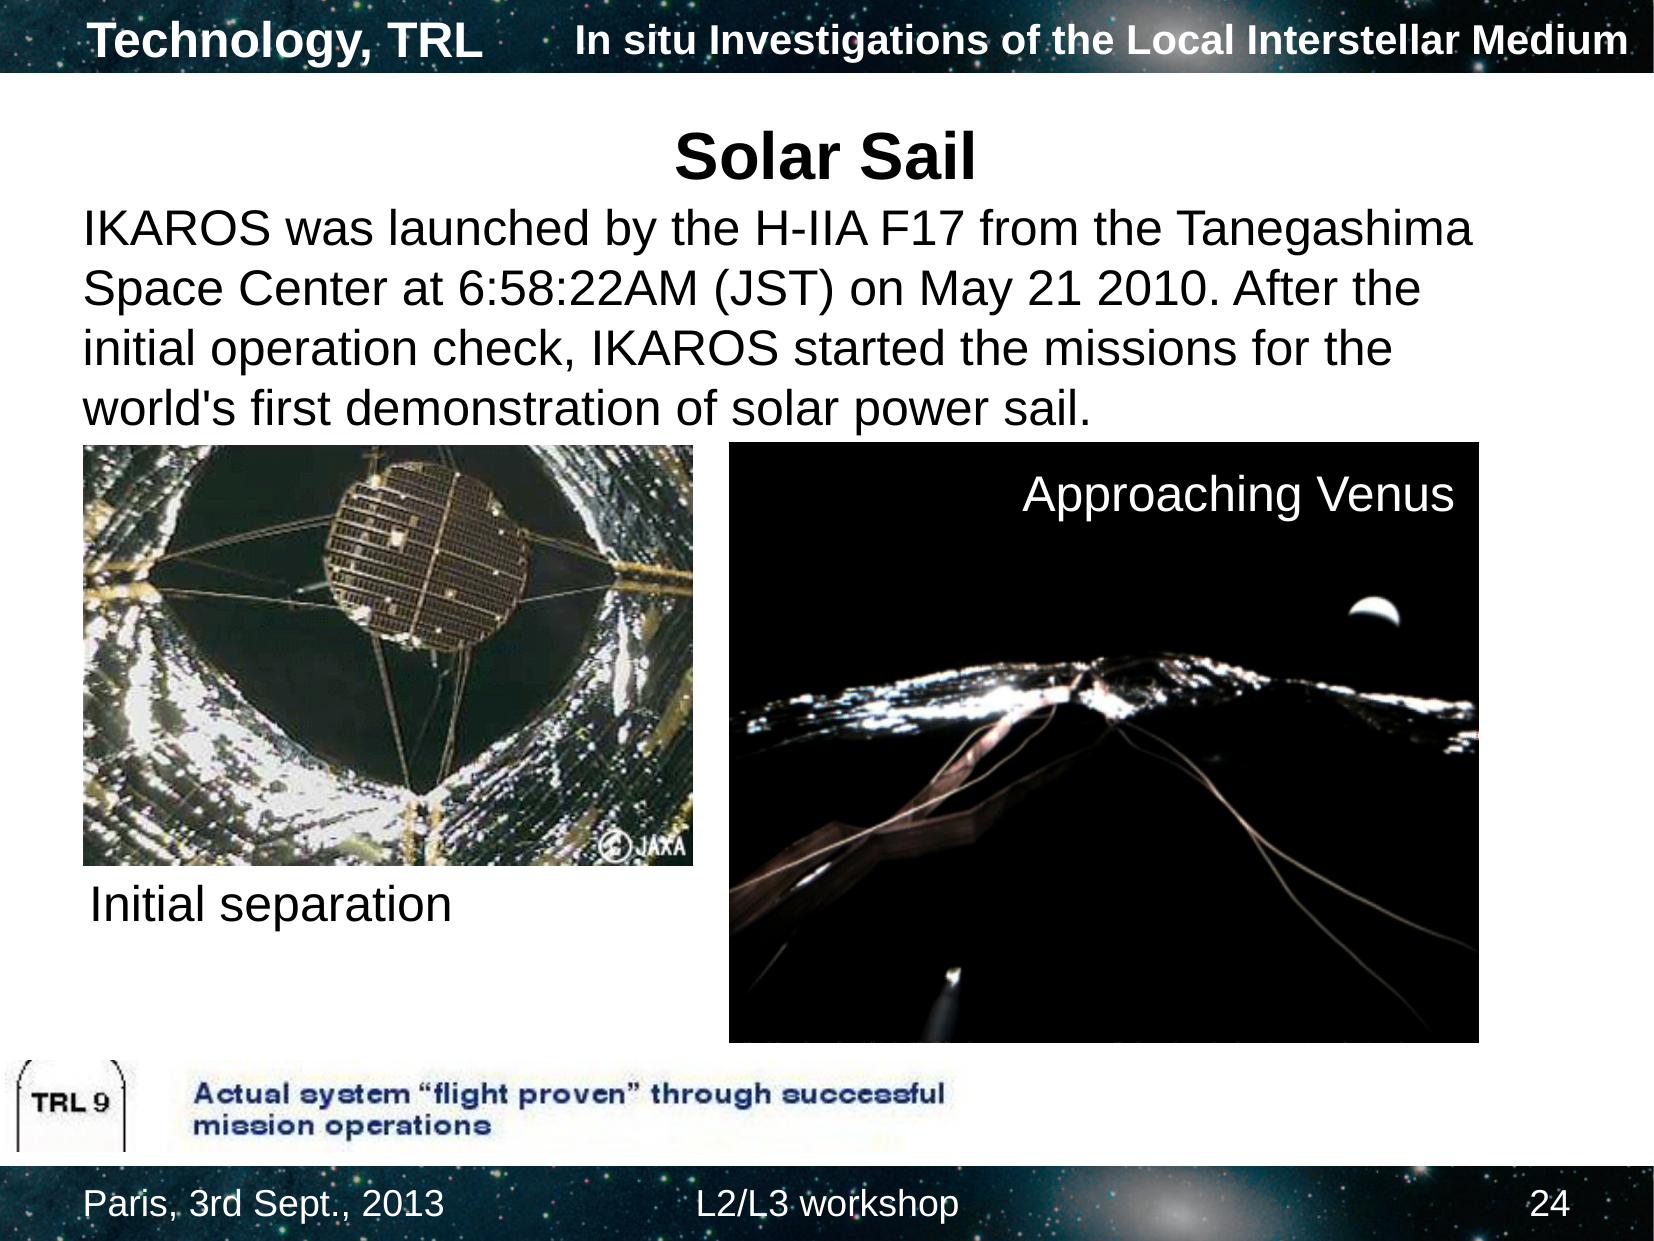

Technology, TRL
Solar Sail
IKAROS was launched by the H-IIA F17 from the Tanegashima Space Center at 6:58:22AM (JST) on May 21 2010. After the initial operation check, IKAROS started the missions for the world's first demonstration of solar power sail.
Approaching Venus
Initial separation